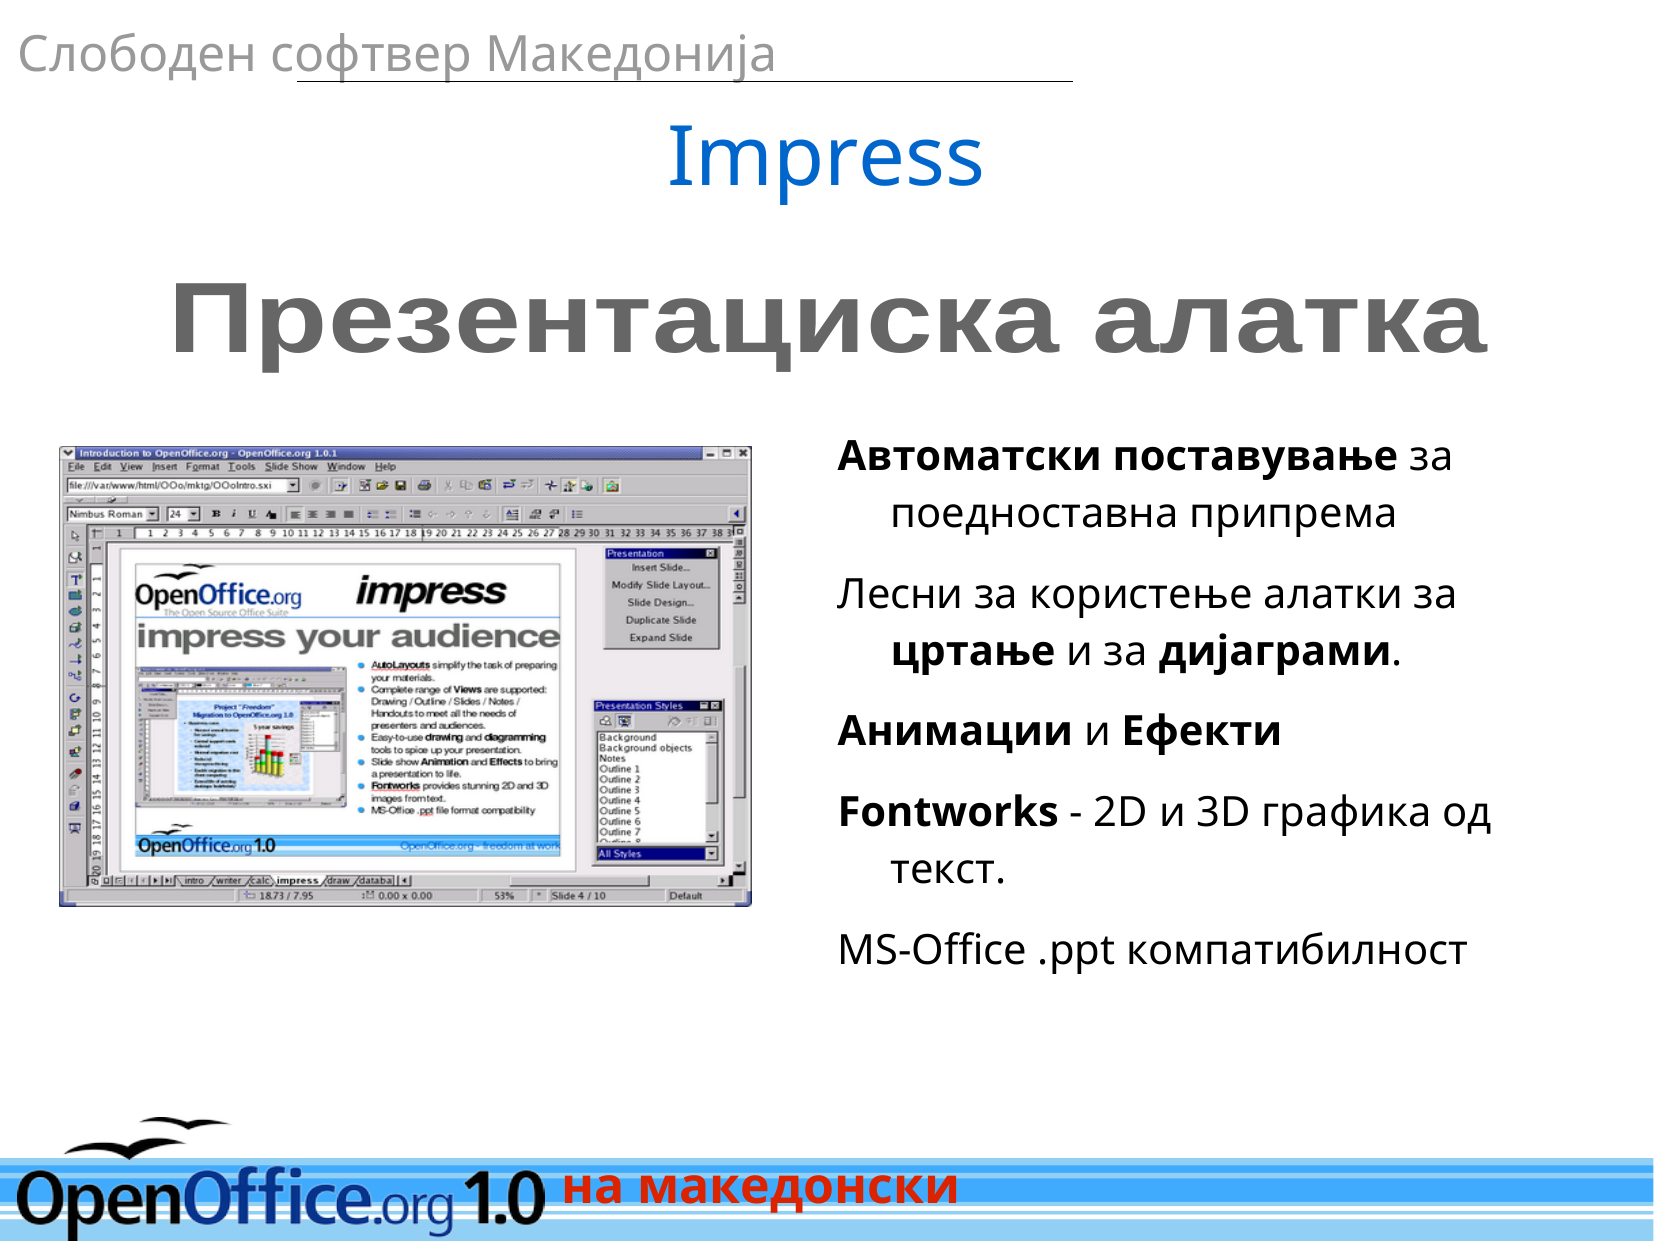

# Impress
Презентациска алатка
Автоматски поставување за поедноставна припрема
Лесни за користење алатки за цртање и за дијаграми.
Анимации и Ефекти
Fontworks - 2D и 3D графика од текст.
MS-Office .ppt компатибилност